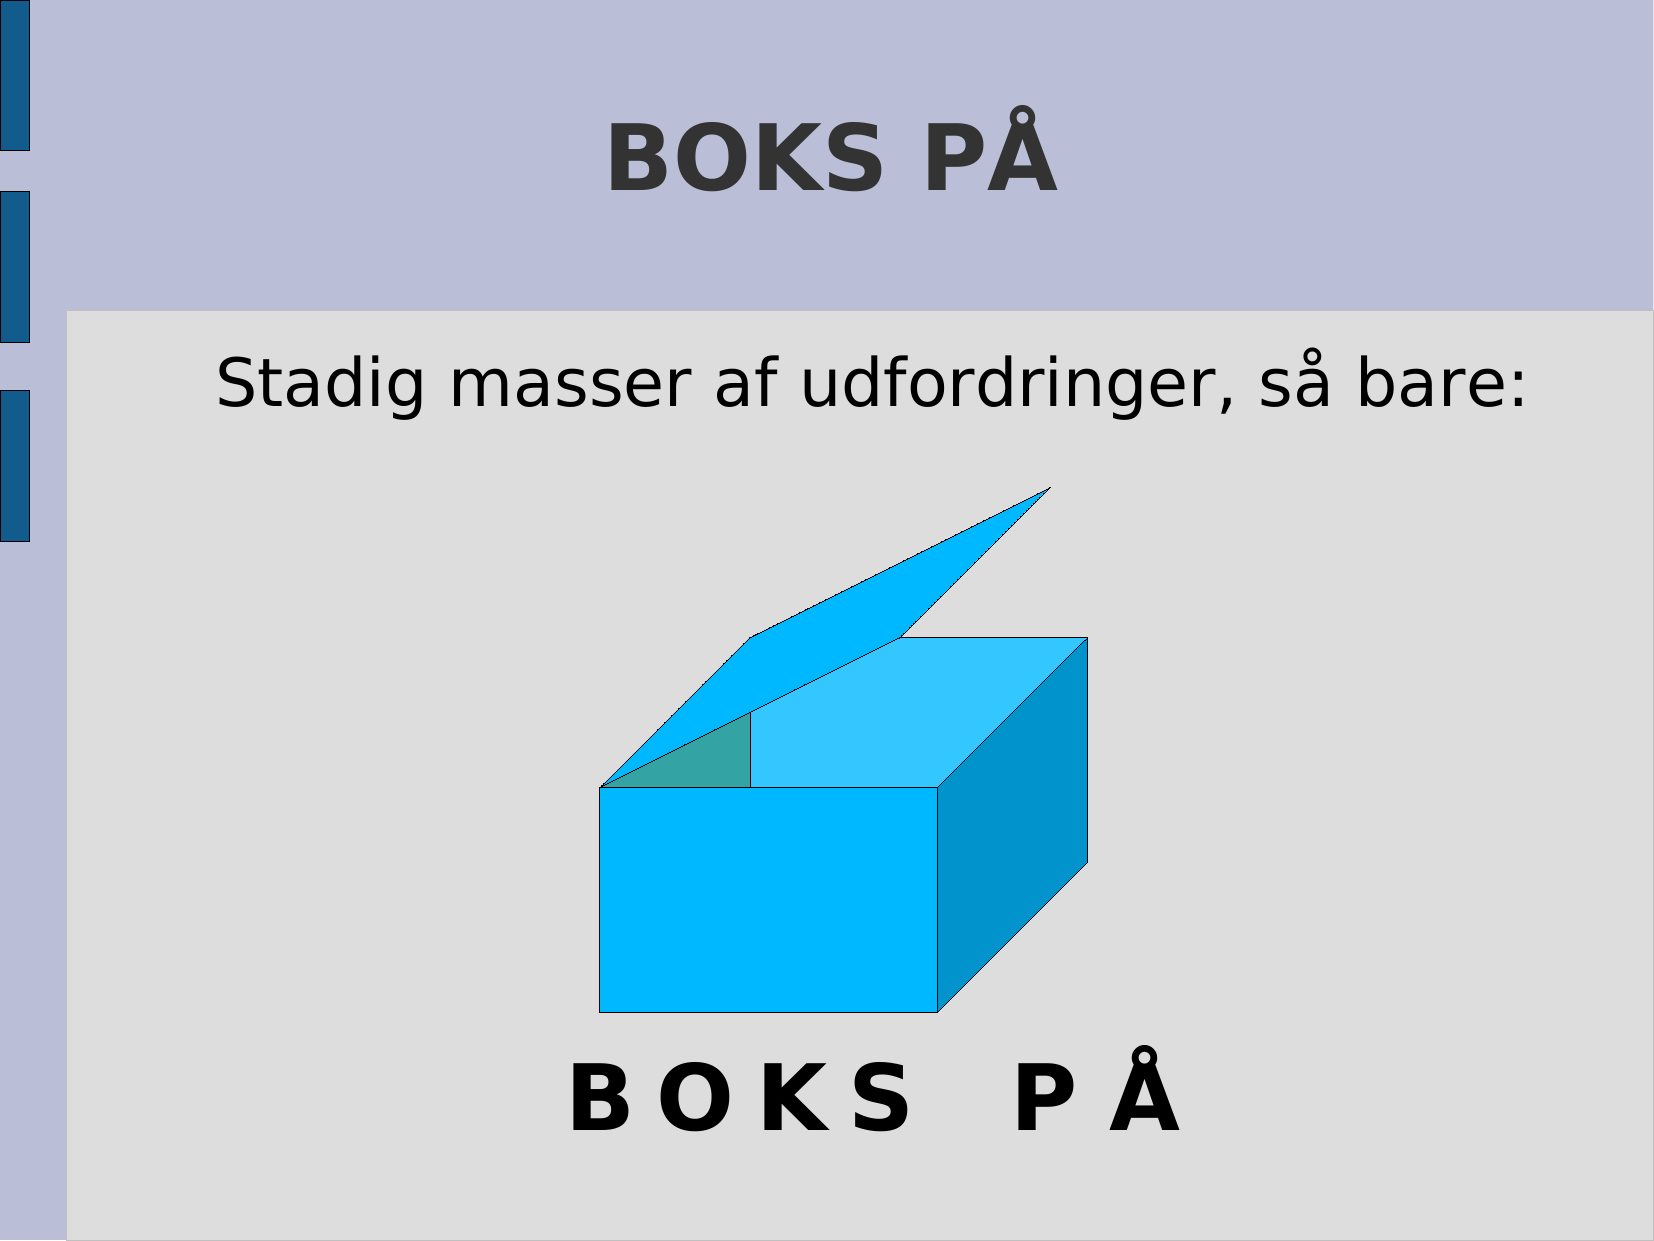

# BOKS PÅ
Stadig masser af udfordringer, så bare:
B O K S P Å